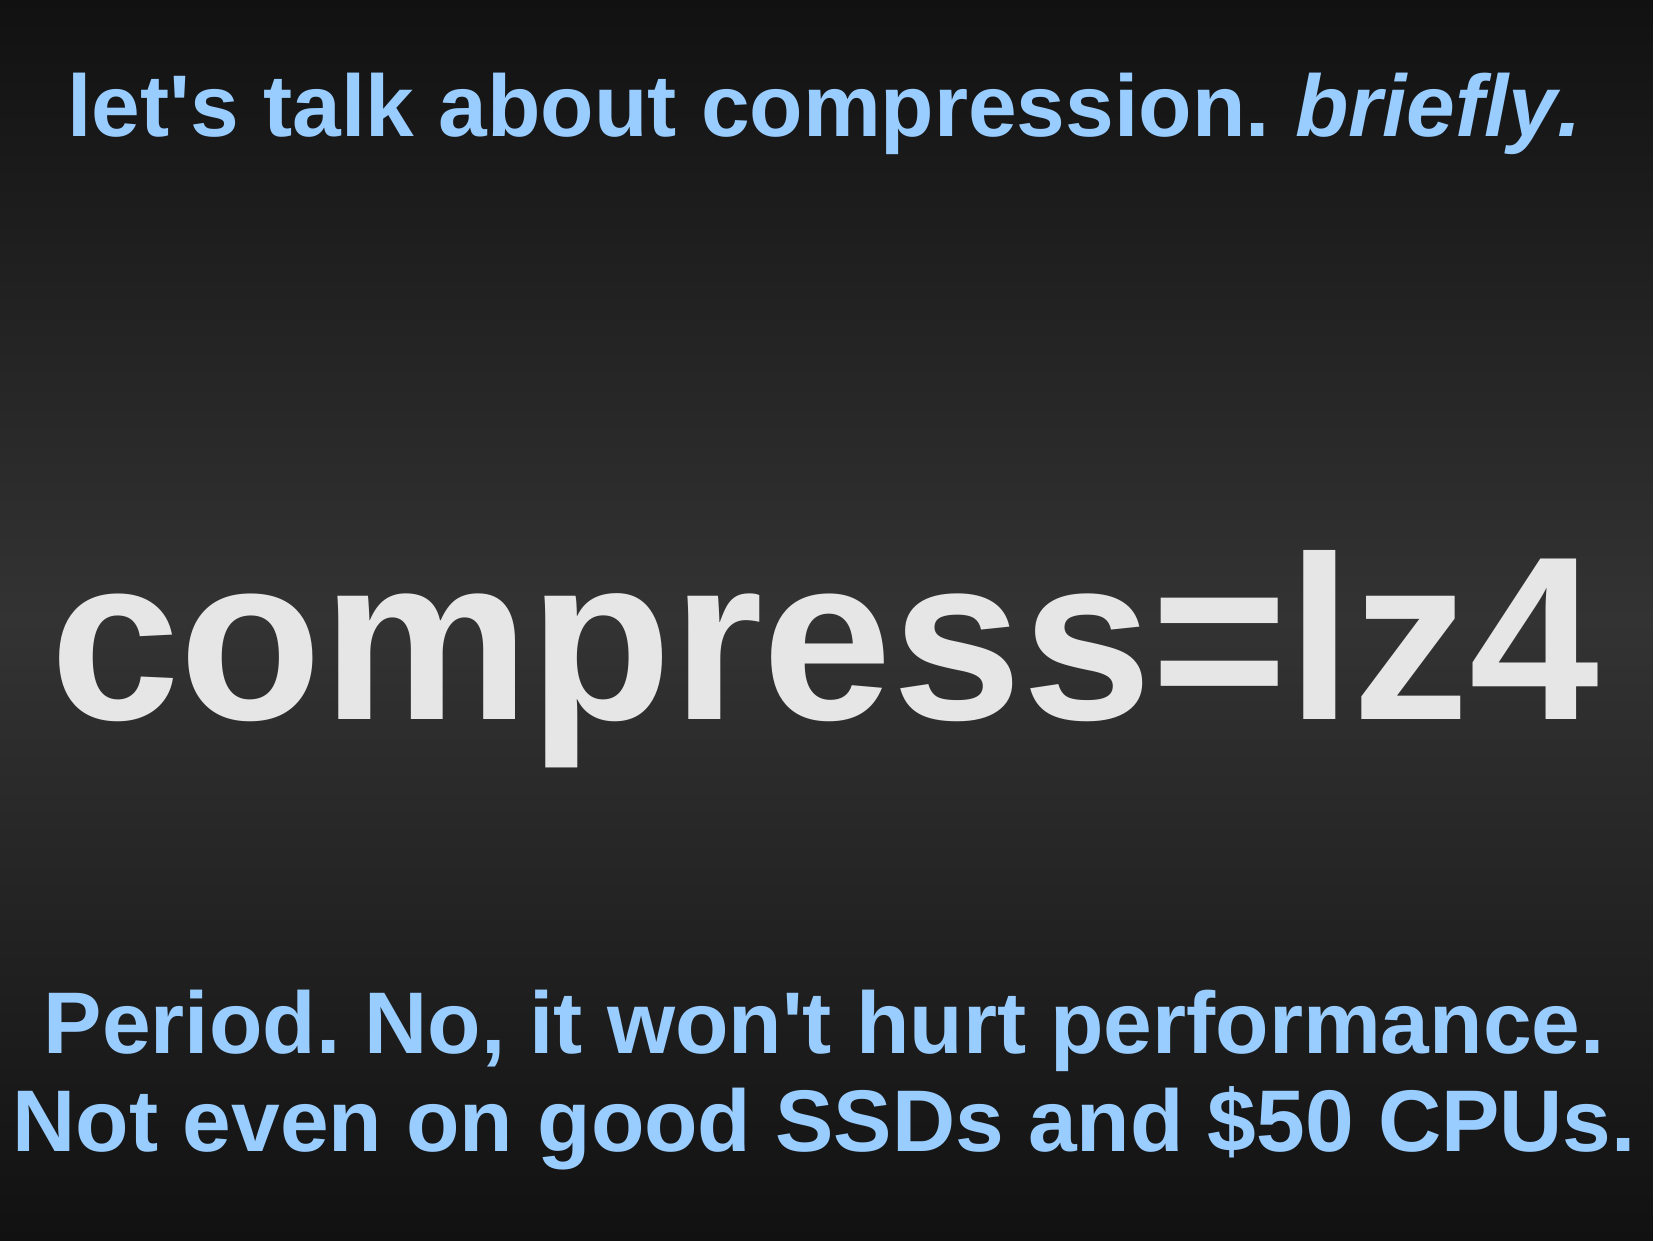

# let's talk about compression. briefly.
compress=lz4
Period. No, it won't hurt performance.
Not even on good SSDs and $50 CPUs.